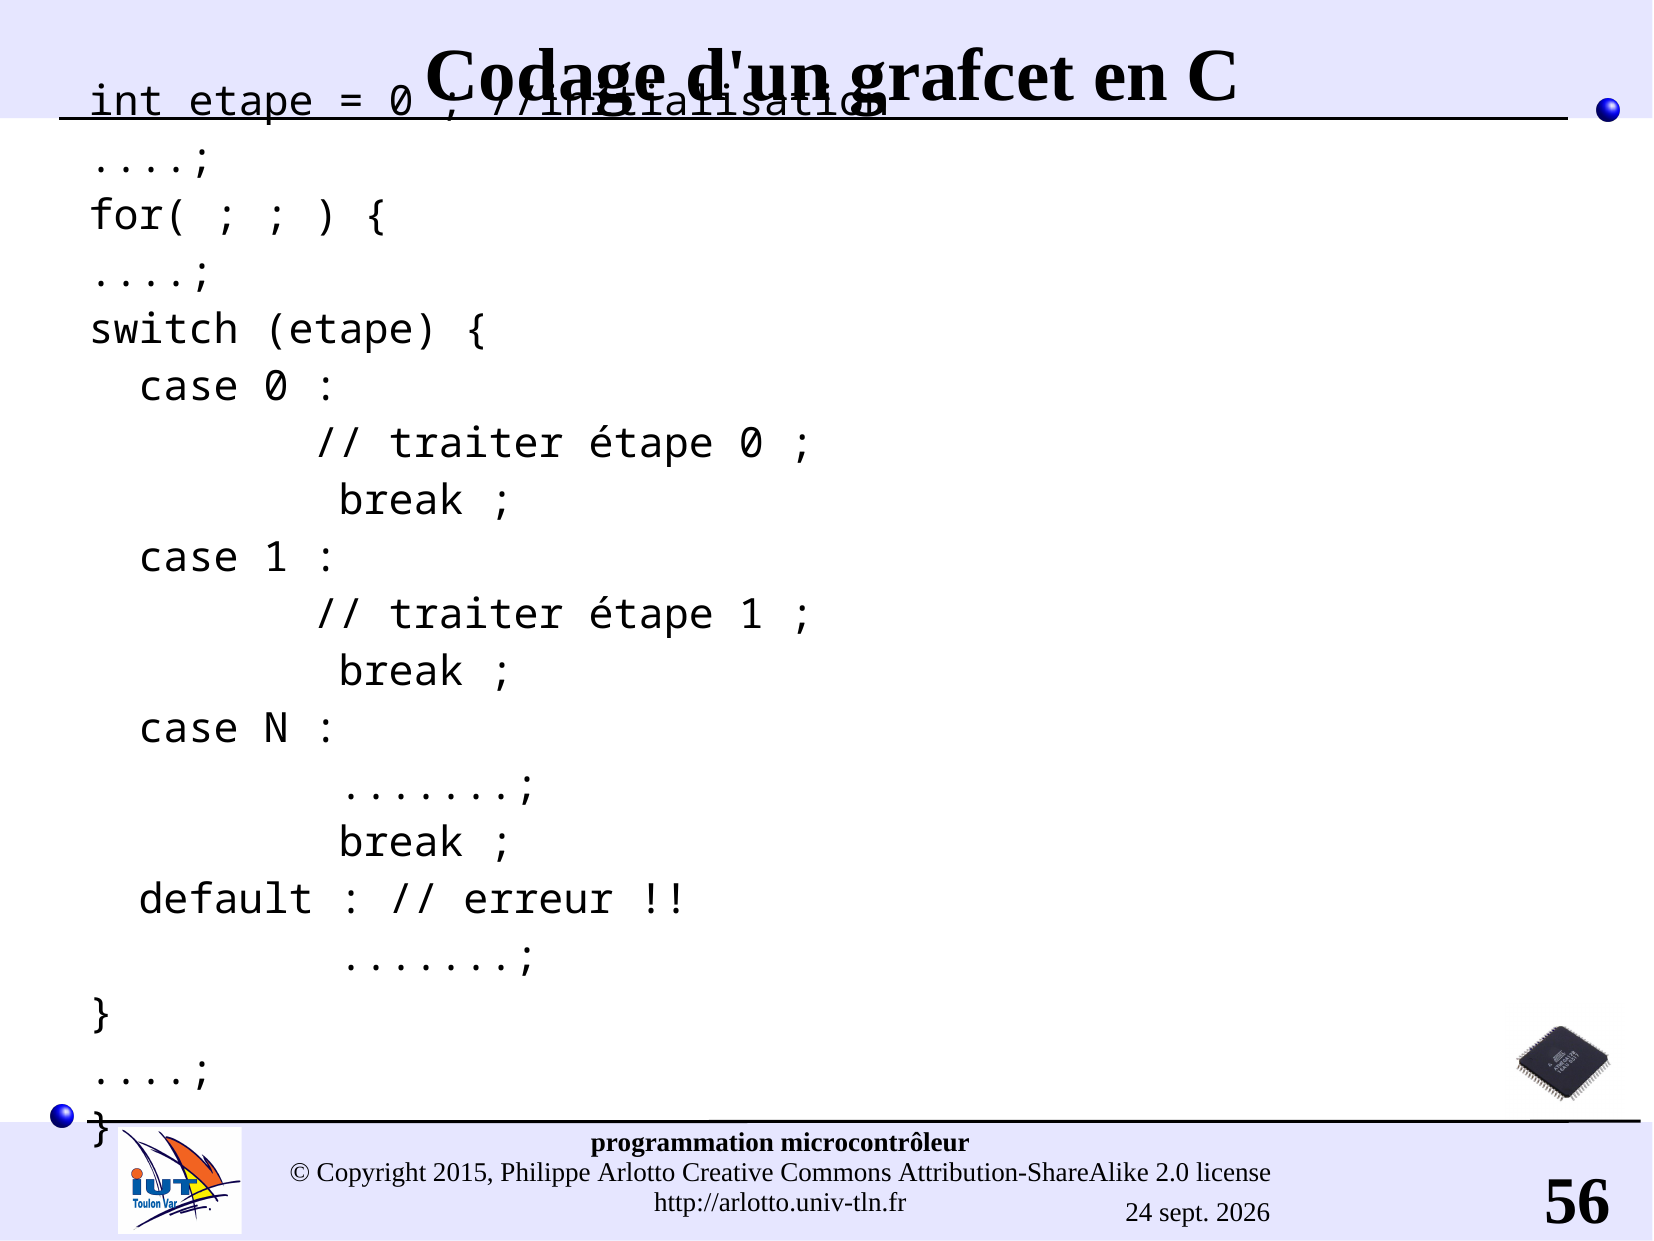

# Codage d'un grafcet en C
int etape = 0 ; //initialisation
....;
for( ; ; ) {
....;
switch (etape) {
 case 0 :
 // traiter étape 0 ;
 break ;
 case 1 :
 // traiter étape 1 ;
 break ;
 case N :
 .......;
 break ;
 default : // erreur !!
 .......;
}
....;
}